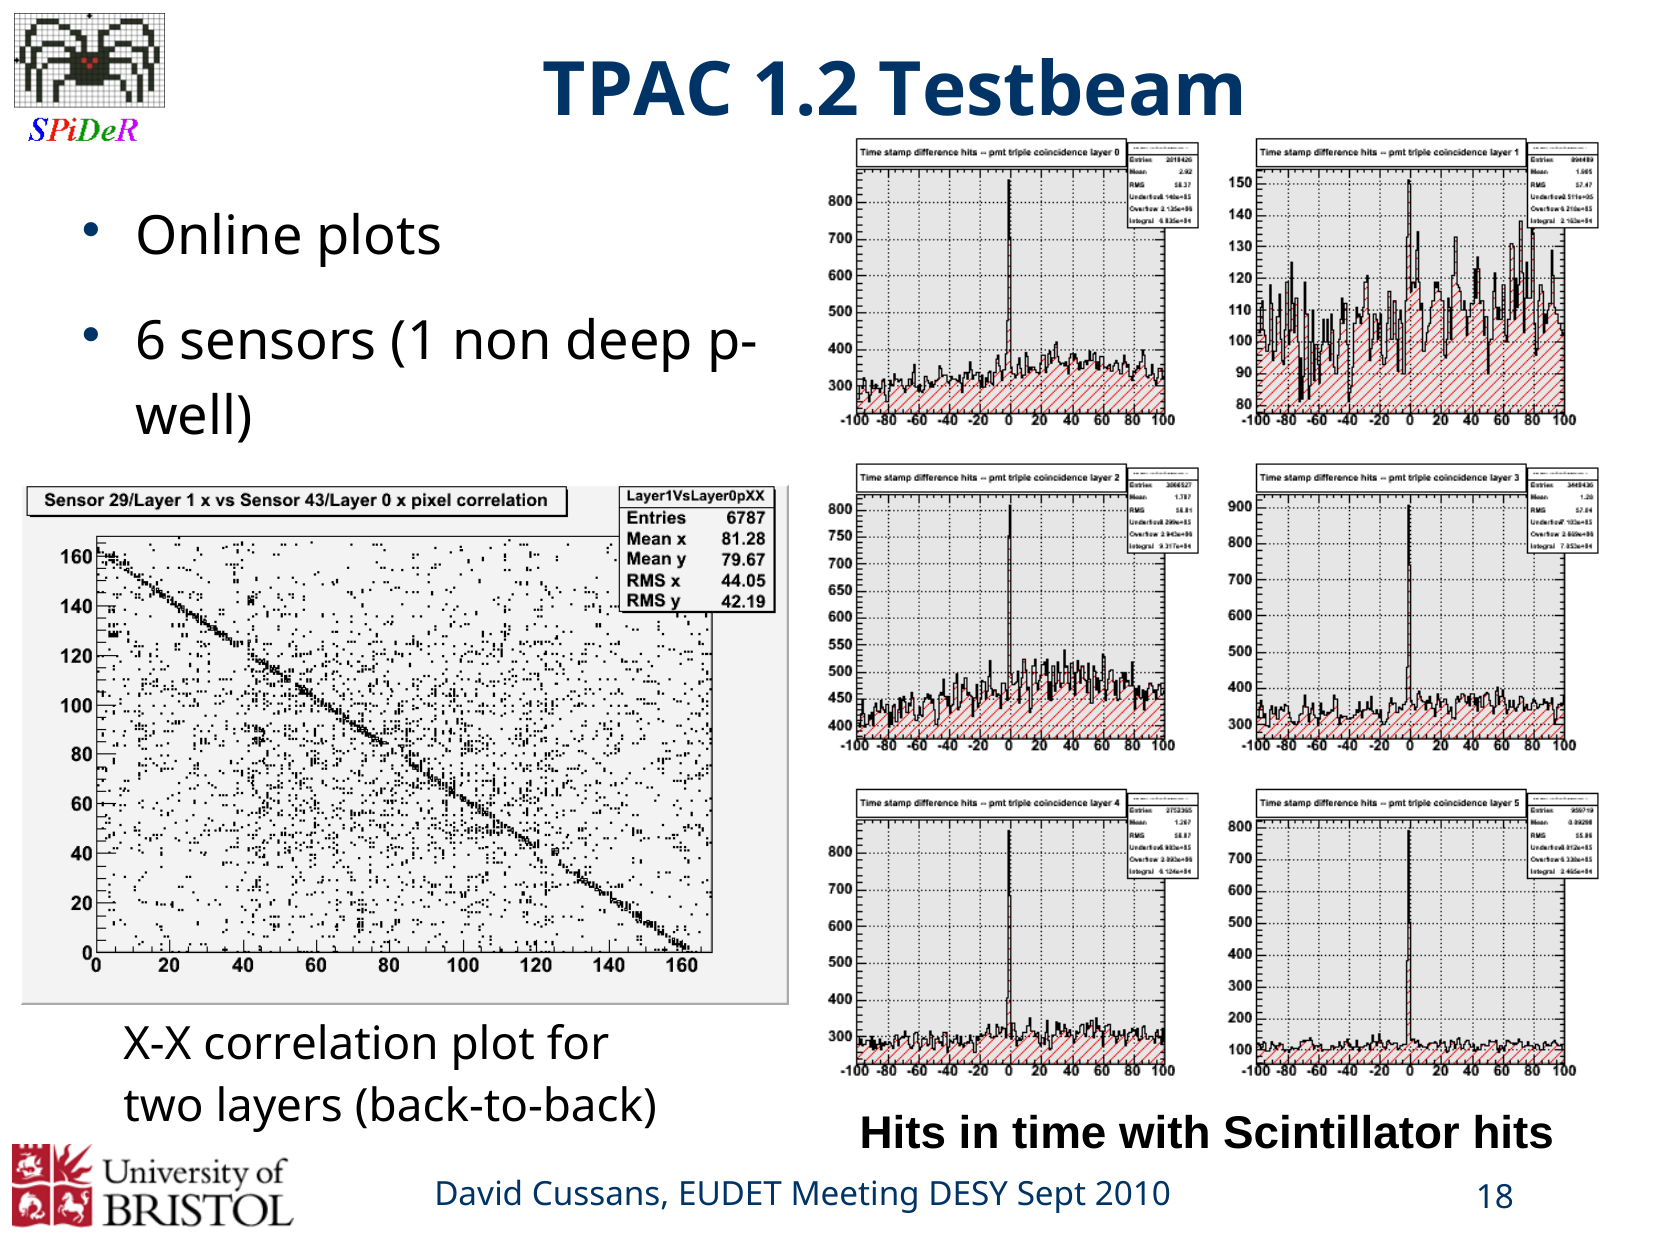

# TPAC 1.2 Testbeam
Online plots
6 sensors (1 non deep p-well)
X-X correlation plot for
two layers (back-to-back)
Hits in time with Scintillator hits